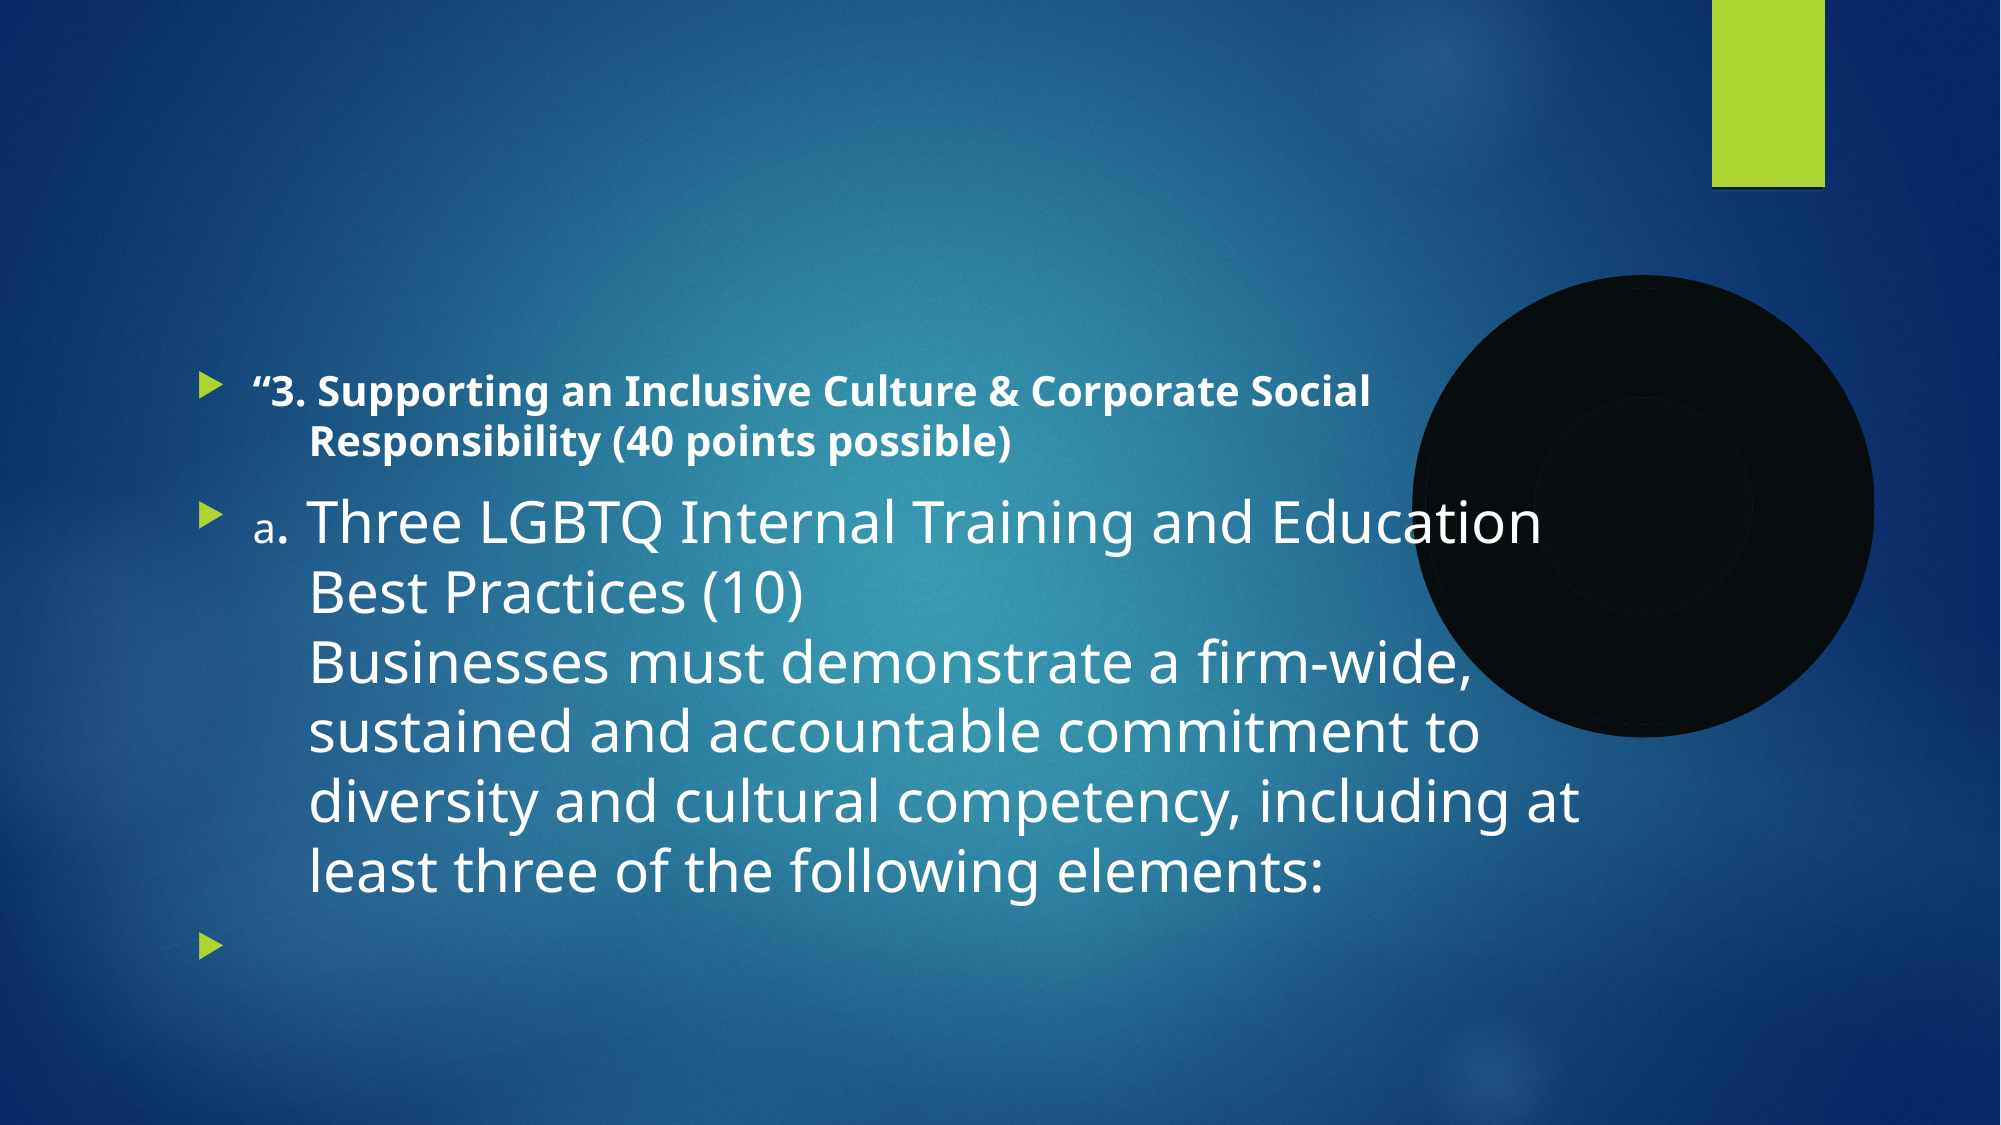

#
“3. Supporting an Inclusive Culture & Corporate Social Responsibility (40 points possible)
a. Three LGBTQ ​Internal Training and Education Best Practices (10)
Businesses must demonstrate a firm-wide, sustained and accountable commitment to diversity and cultural competency, including at least three of the following elements: